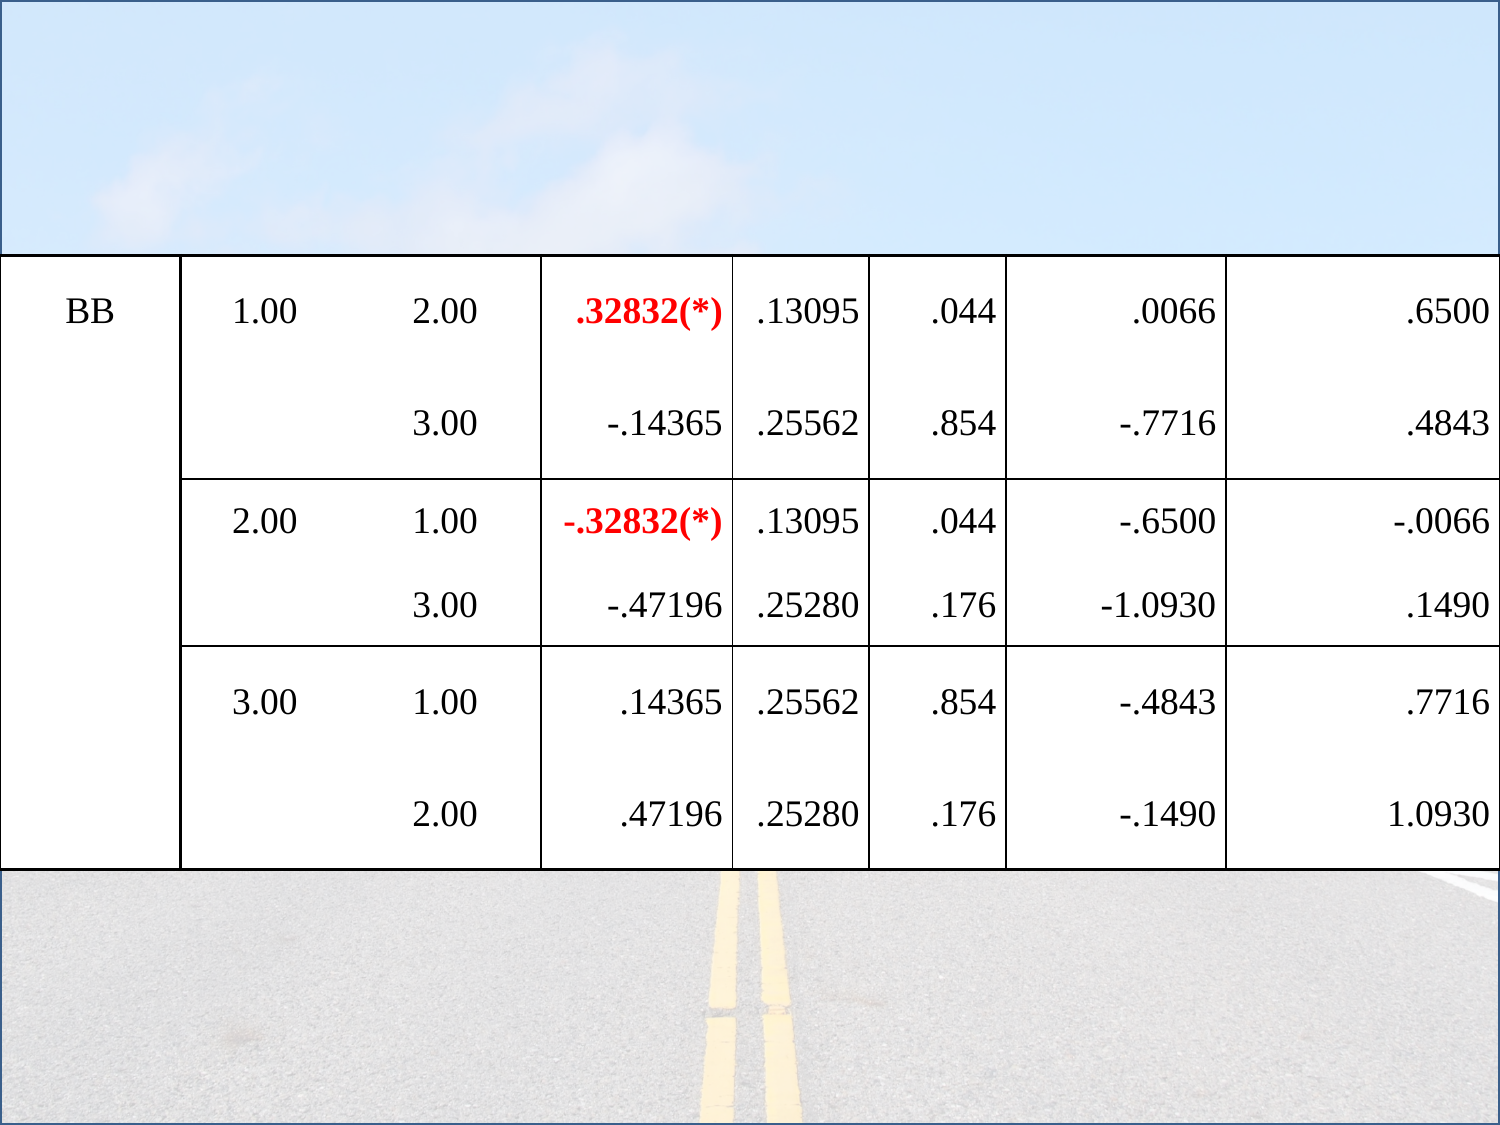

| BB | 1.00 | 2.00 | .32832(\*) | .13095 | .044 | .0066 | .6500 |
| --- | --- | --- | --- | --- | --- | --- | --- |
| | | 3.00 | -.14365 | .25562 | .854 | -.7716 | .4843 |
| | 2.00 | 1.00 | -.32832(\*) | .13095 | .044 | -.6500 | -.0066 |
| | | 3.00 | -.47196 | .25280 | .176 | -1.0930 | .1490 |
| | 3.00 | 1.00 | .14365 | .25562 | .854 | -.4843 | .7716 |
| | | 2.00 | .47196 | .25280 | .176 | -.1490 | 1.0930 |